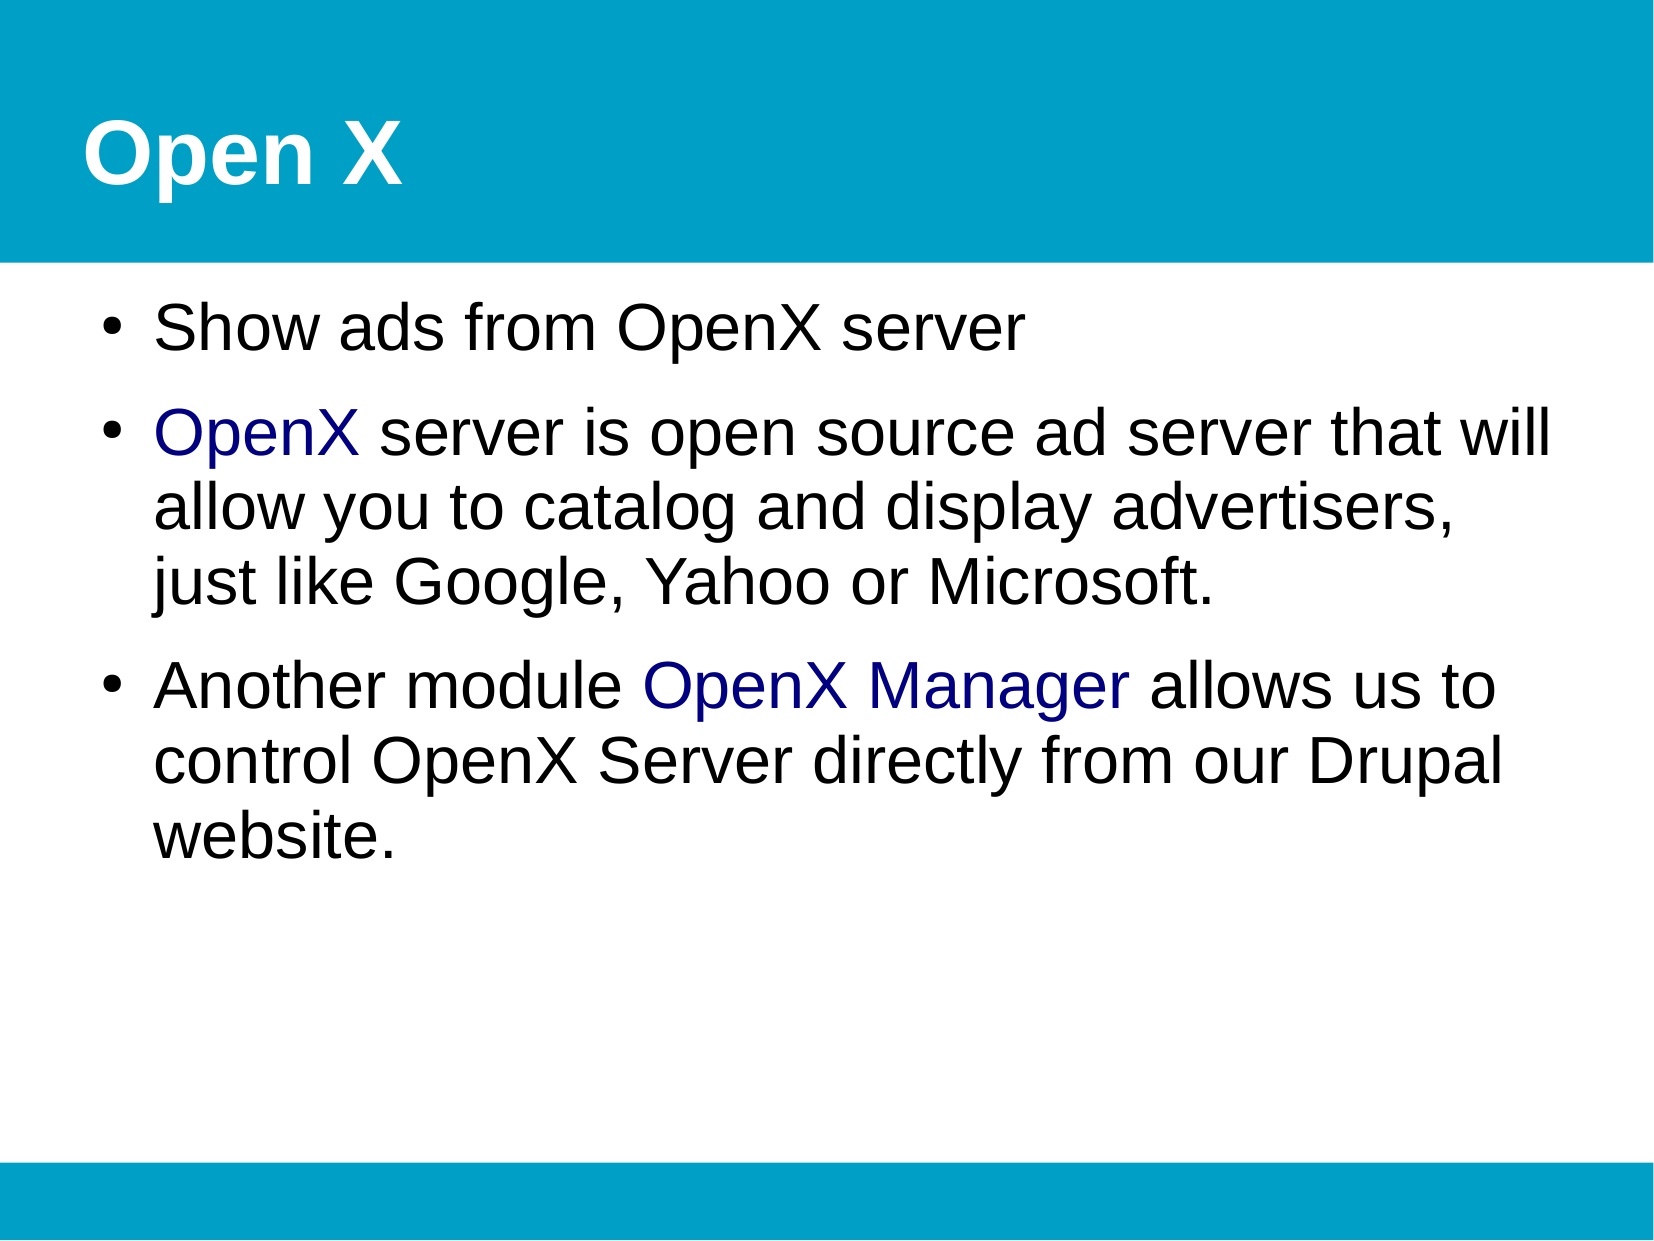

# Open X
Show ads from OpenX server
OpenX server is open source ad server that will allow you to catalog and display advertisers, just like Google, Yahoo or Microsoft.
Another module OpenX Manager allows us to control OpenX Server directly from our Drupal website.